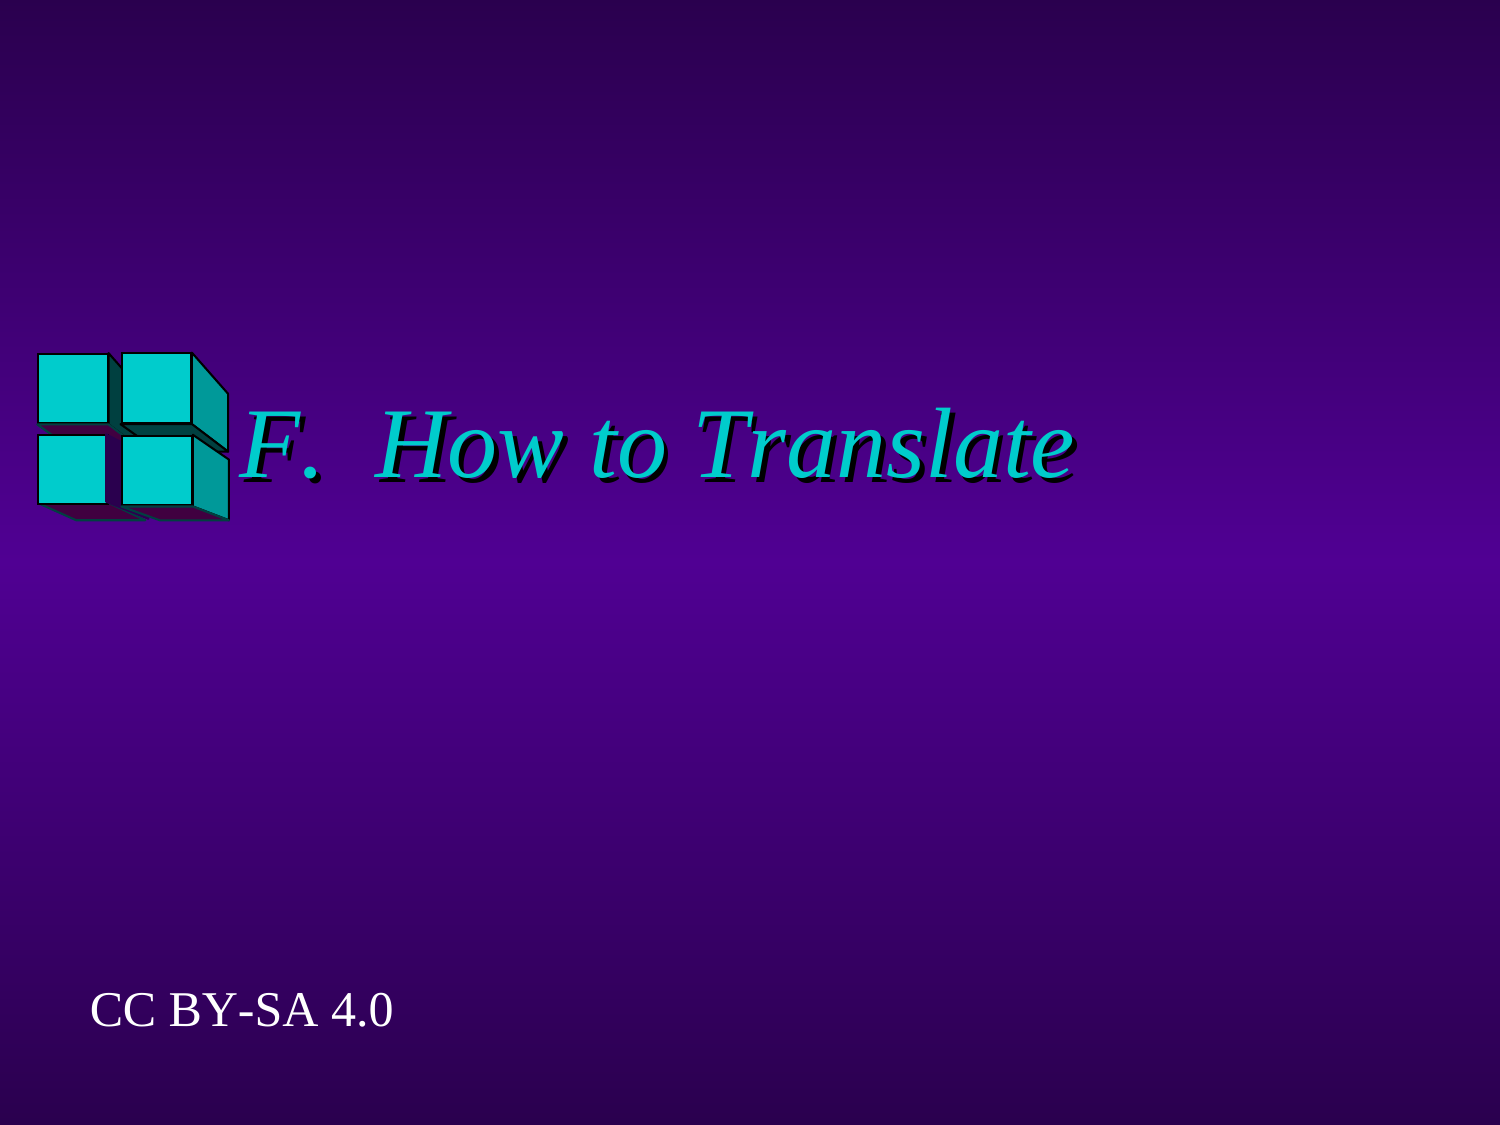

# F. How to Translate
CC BY-SA 4.0